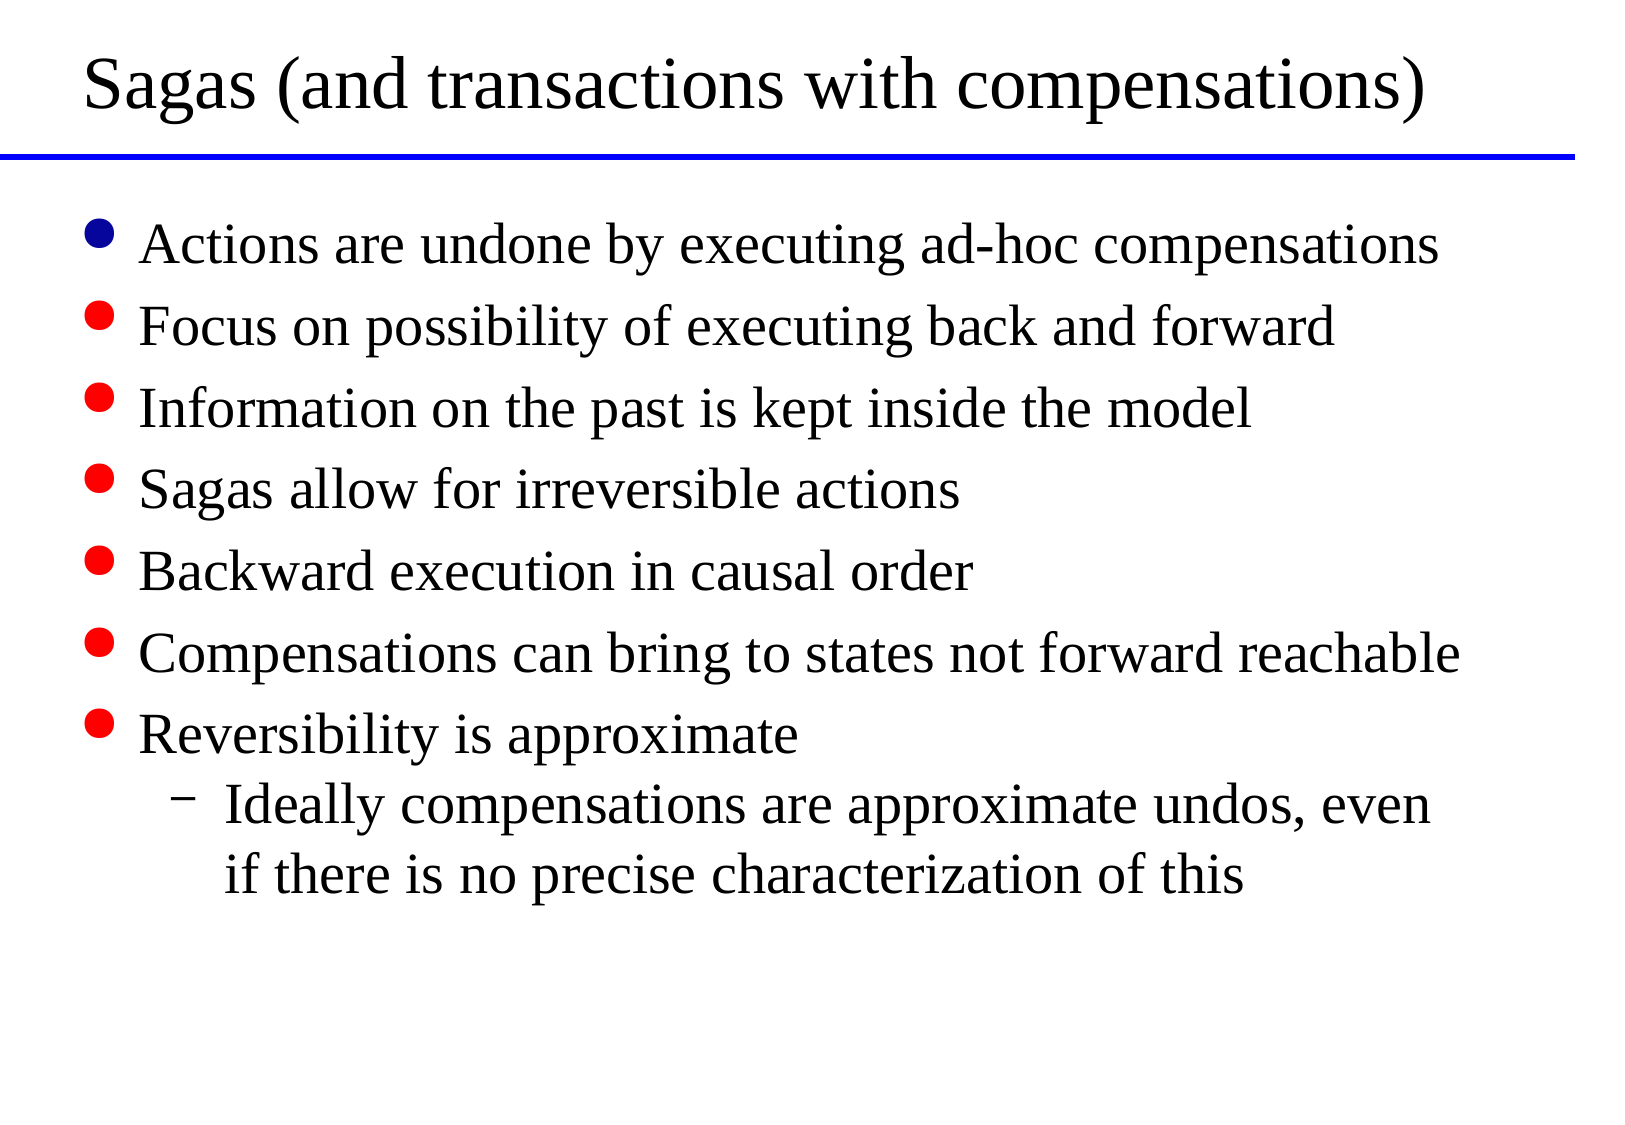

# Sagas (and transactions with compensations)
Actions are undone by executing ad-hoc compensations
Focus on possibility of executing back and forward
Information on the past is kept inside the model
Sagas allow for irreversible actions
Backward execution in causal order
Compensations can bring to states not forward reachable
Reversibility is approximate
Ideally compensations are approximate undos, even if there is no precise characterization of this